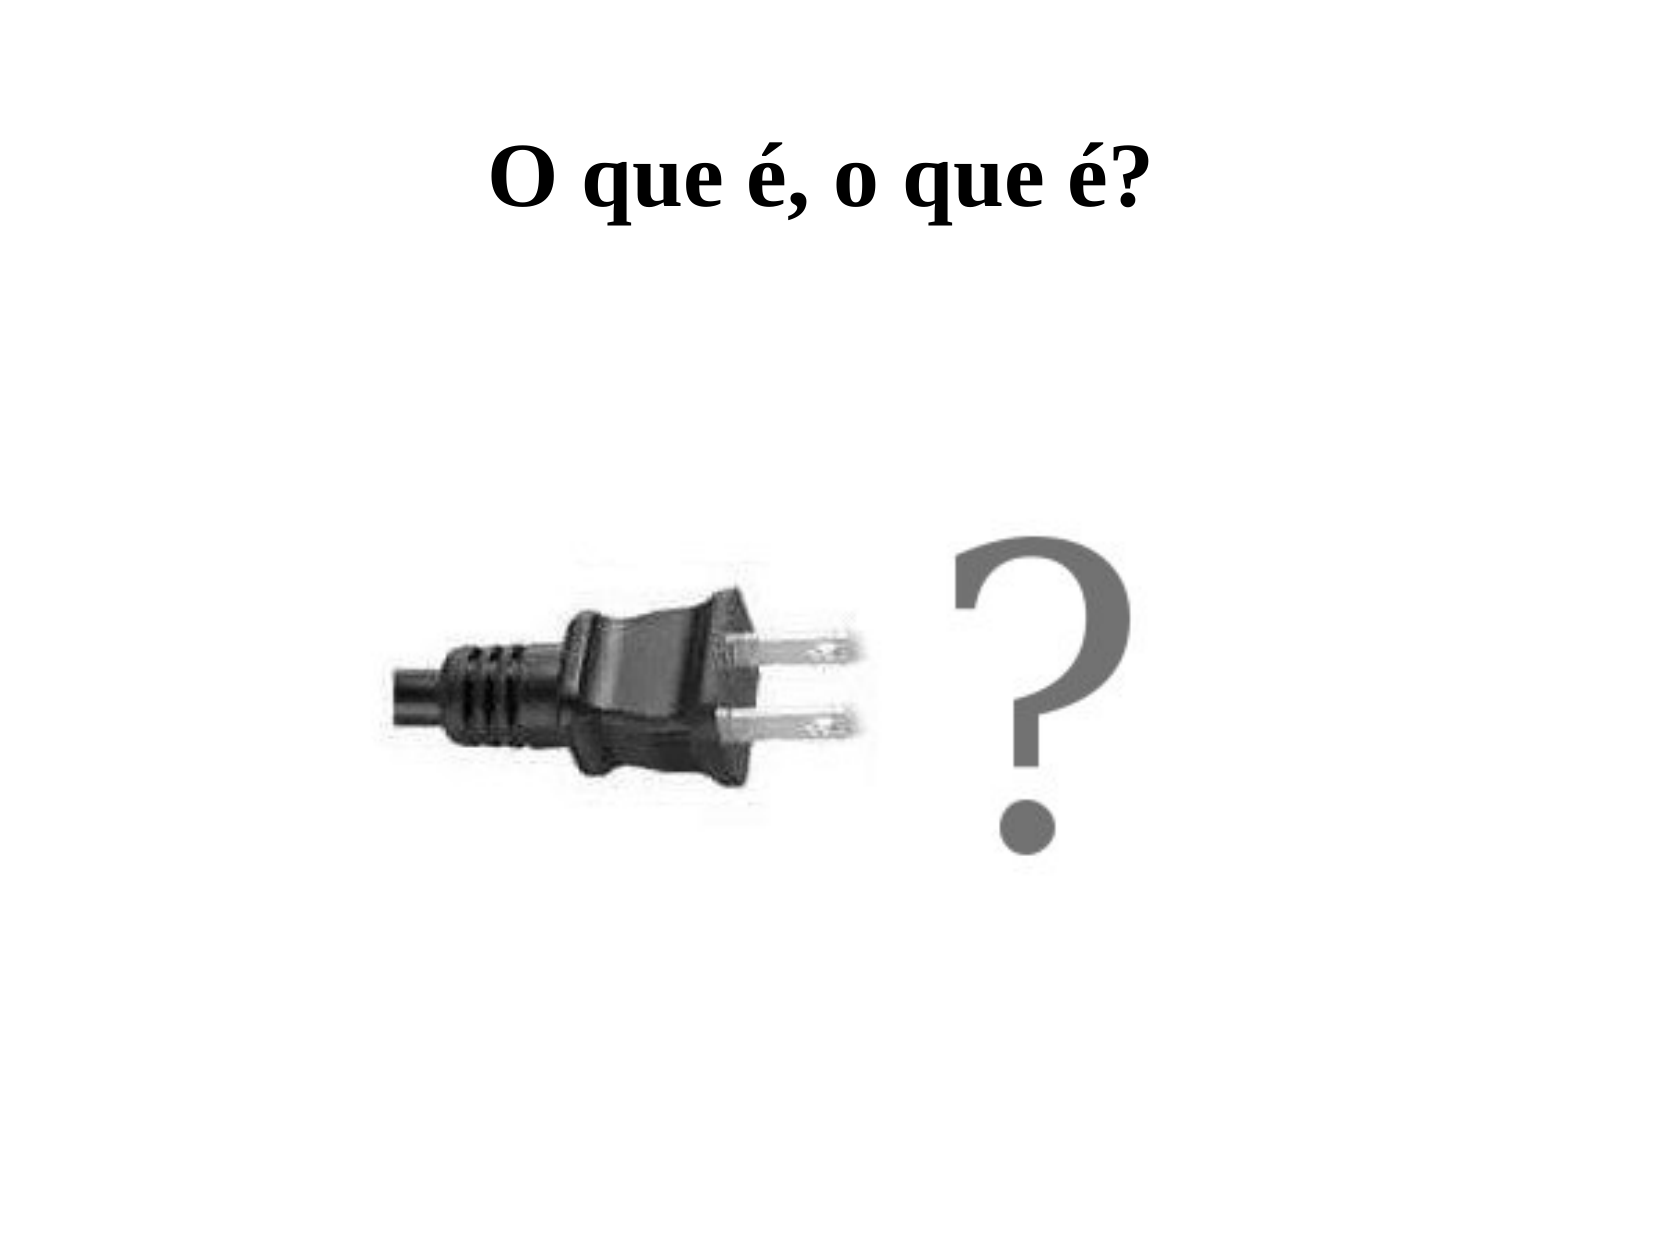

# O que é, o que é?